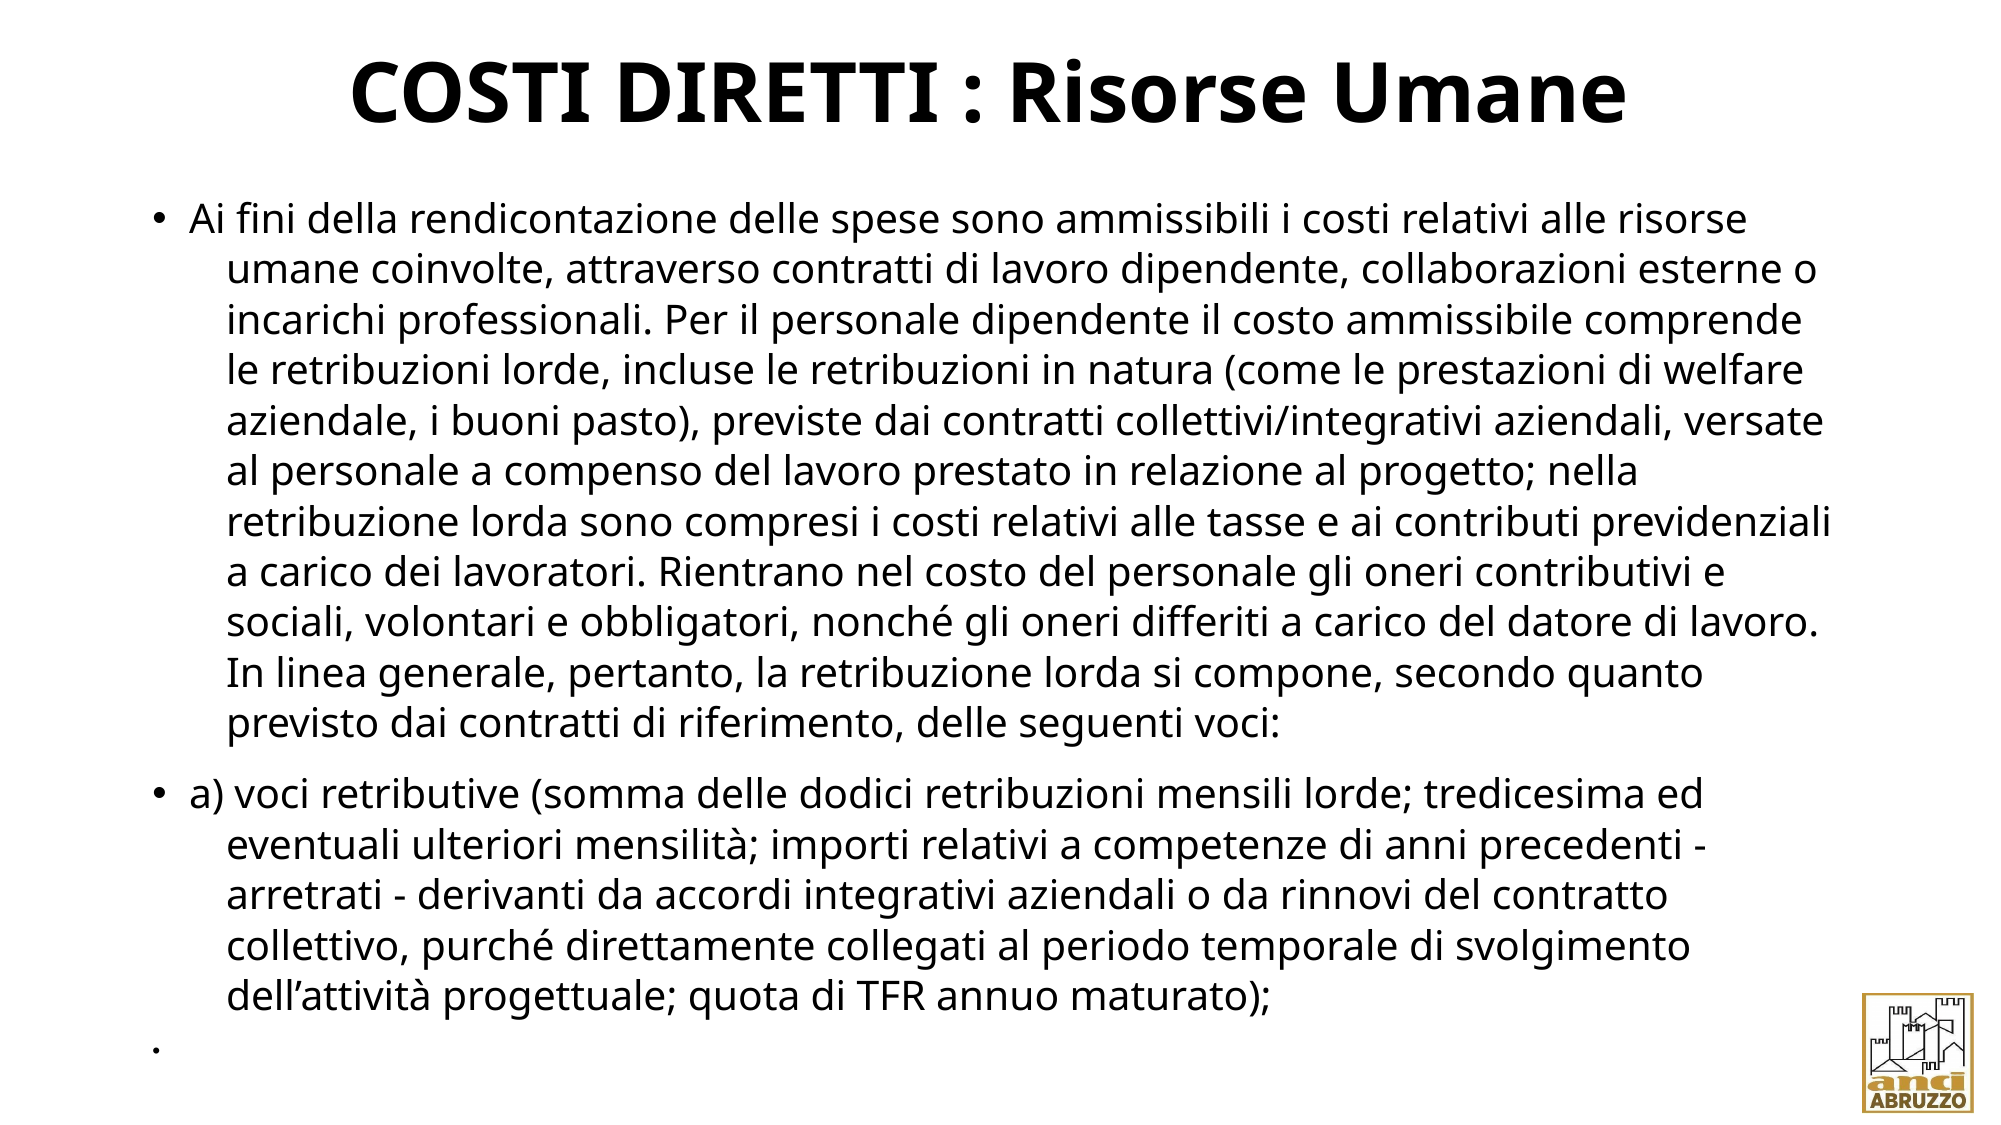

# COSTI DIRETTI : Risorse Umane
Ai fini della rendicontazione delle spese sono ammissibili i costi relativi alle risorse umane coinvolte, attraverso contratti di lavoro dipendente, collaborazioni esterne o incarichi professionali. Per il personale dipendente il costo ammissibile comprende le retribuzioni lorde, incluse le retribuzioni in natura (come le prestazioni di welfare aziendale, i buoni pasto), previste dai contratti collettivi/integrativi aziendali, versate al personale a compenso del lavoro prestato in relazione al progetto; nella retribuzione lorda sono compresi i costi relativi alle tasse e ai contributi previdenziali a carico dei lavoratori. Rientrano nel costo del personale gli oneri contributivi e sociali, volontari e obbligatori, nonché gli oneri differiti a carico del datore di lavoro. In linea generale, pertanto, la retribuzione lorda si compone, secondo quanto previsto dai contratti di riferimento, delle seguenti voci:
a) voci retributive (somma delle dodici retribuzioni mensili lorde; tredicesima ed eventuali ulteriori mensilità; importi relativi a competenze di anni precedenti - arretrati - derivanti da accordi integrativi aziendali o da rinnovi del contratto collettivo, purché direttamente collegati al periodo temporale di svolgimento dell’attività progettuale; quota di TFR annuo maturato);